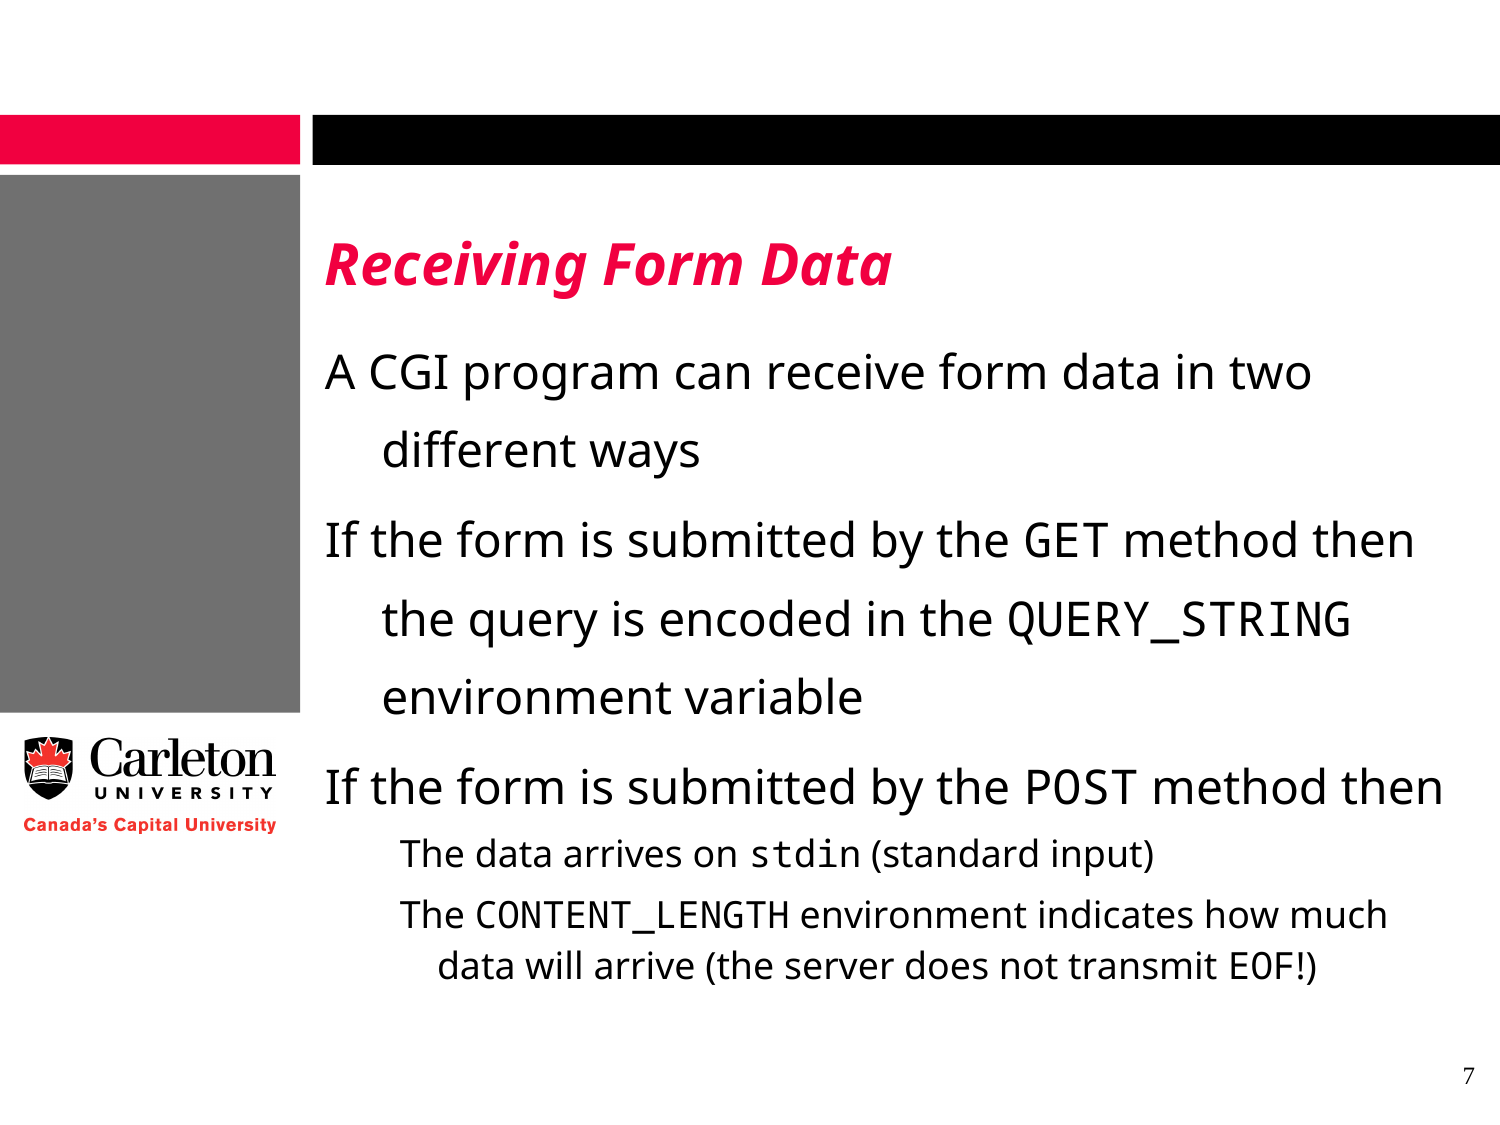

# Receiving Form Data
A CGI program can receive form data in two different ways
If the form is submitted by the GET method then the query is encoded in the QUERY_STRING environment variable
If the form is submitted by the POST method then
The data arrives on stdin (standard input)
The CONTENT_LENGTH environment indicates how much data will arrive (the server does not transmit EOF!)
7